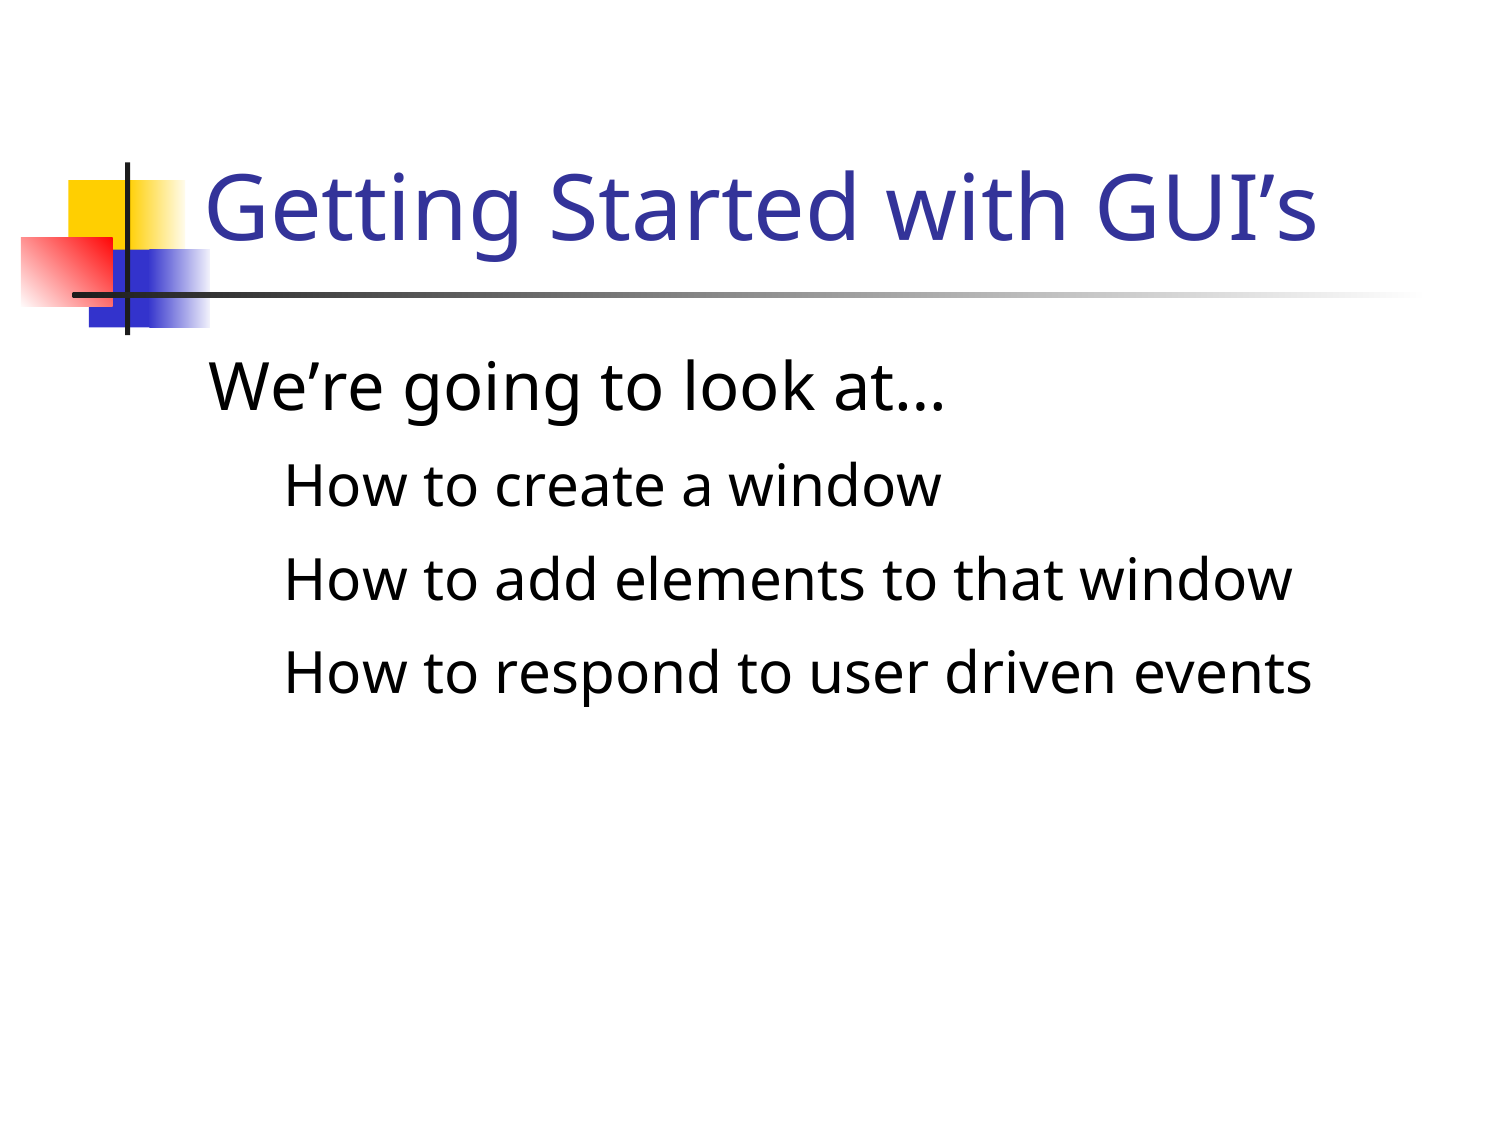

# Getting Started with GUI’s
We’re going to look at…
How to create a window
How to add elements to that window
How to respond to user driven events